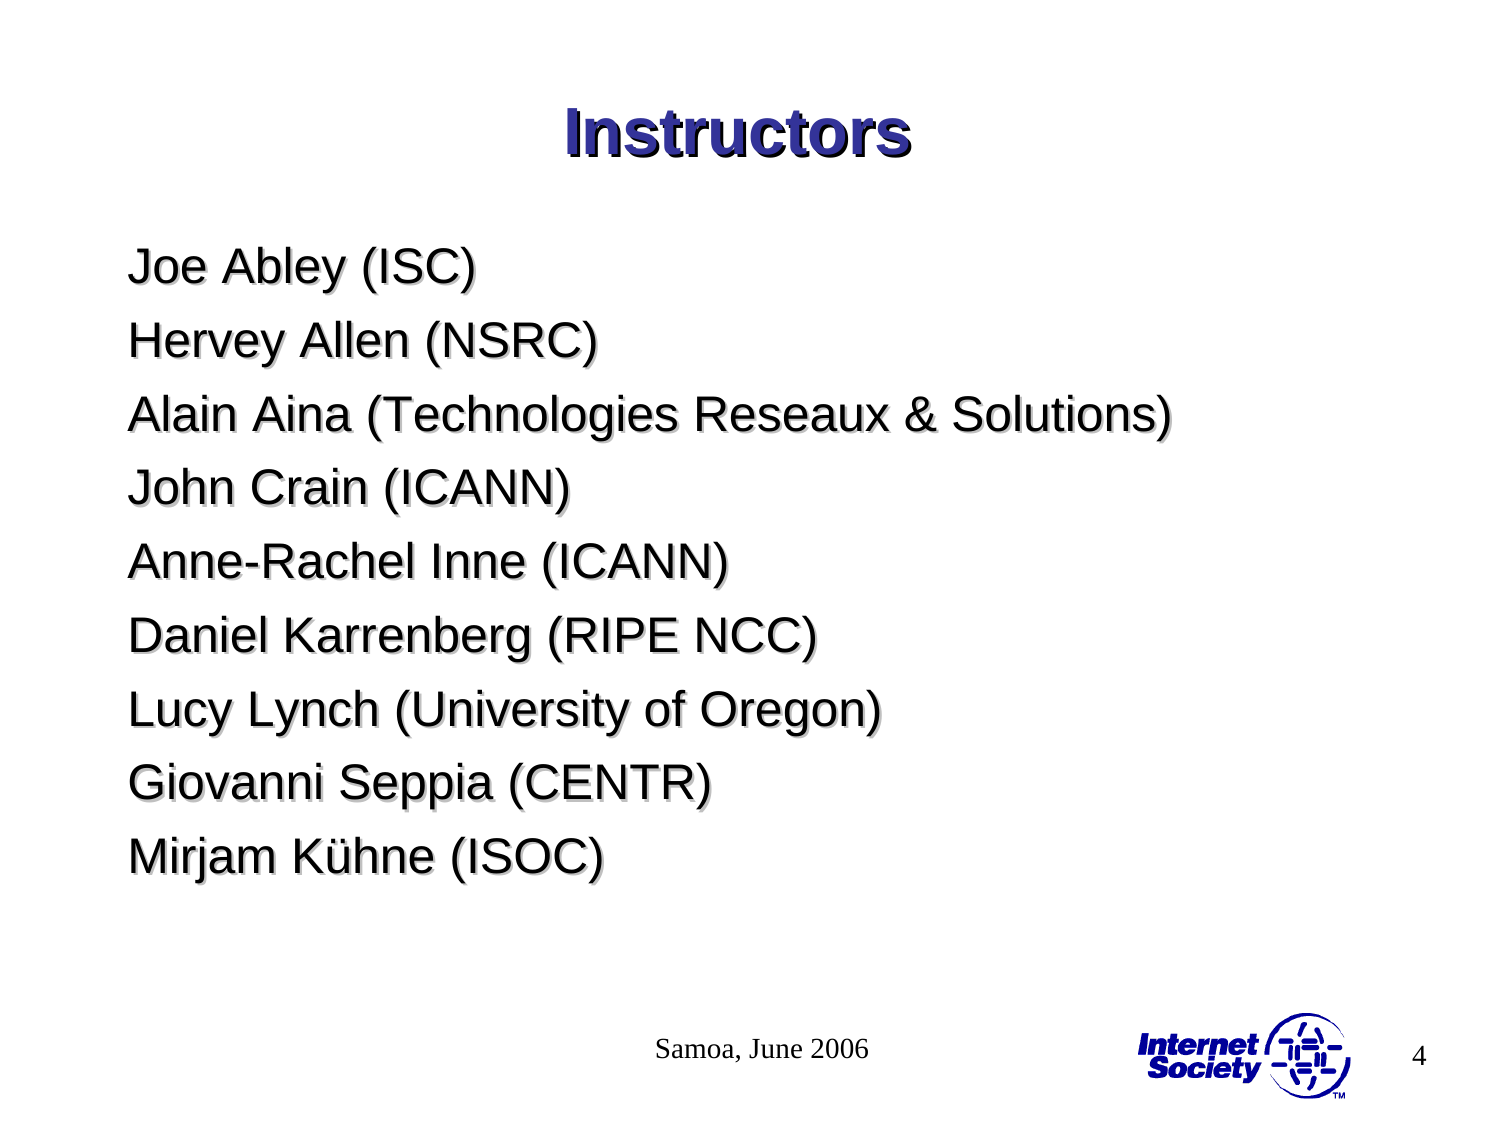

# Instructors
Joe Abley (ISC)
Hervey Allen (NSRC)
Alain Aina (Technologies Reseaux & Solutions)
John Crain (ICANN)
Anne-Rachel Inne (ICANN)
Daniel Karrenberg (RIPE NCC)
Lucy Lynch (University of Oregon)
Giovanni Seppia (CENTR)
Mirjam Kühne (ISOC)